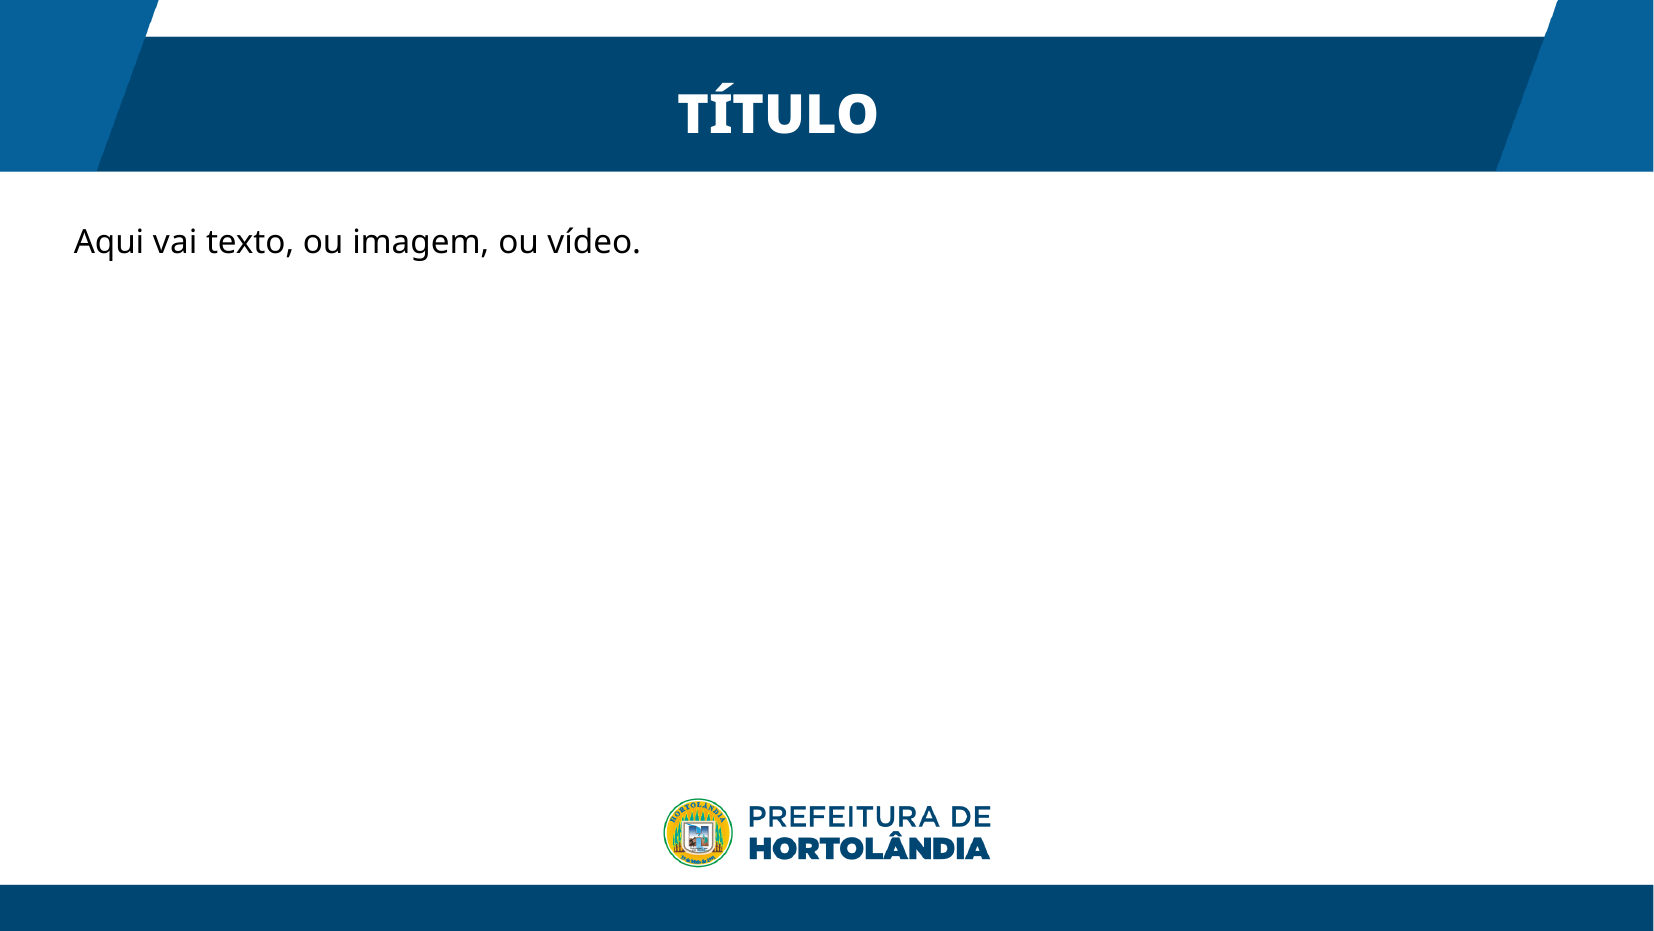

TÍTULO
Aqui vai texto, ou imagem, ou vídeo.